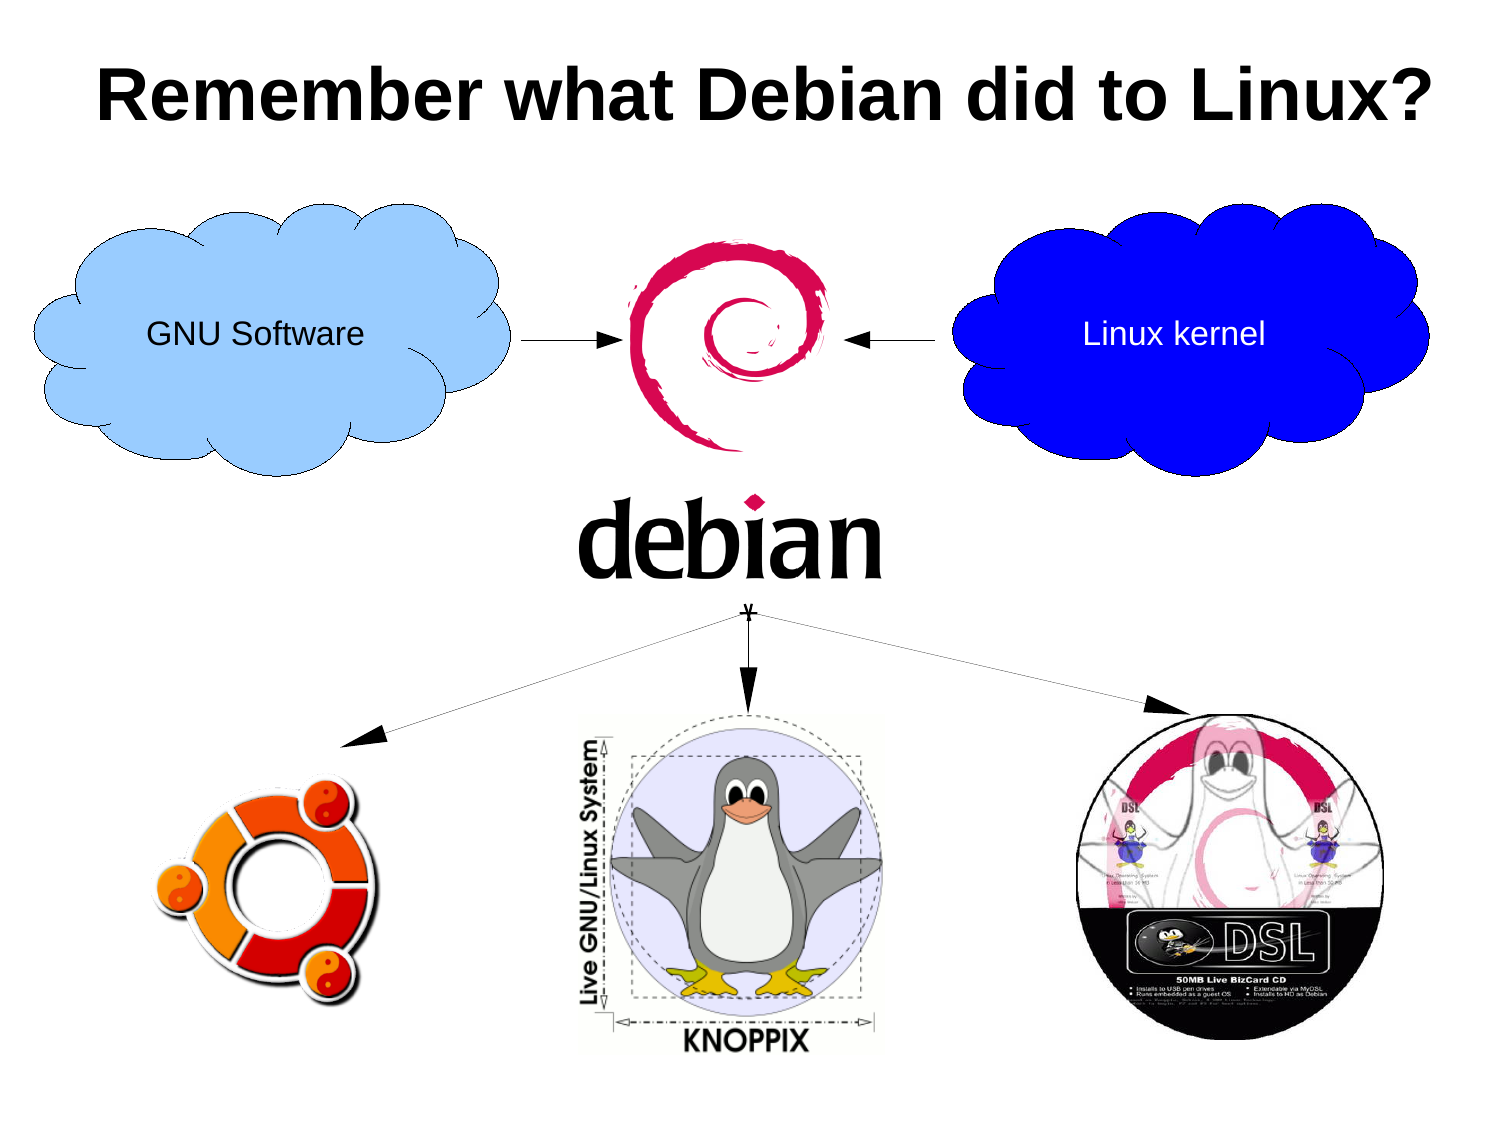

# Remember what Debian did to Linux?
GNU Software
Linux kernel
Linux kernel